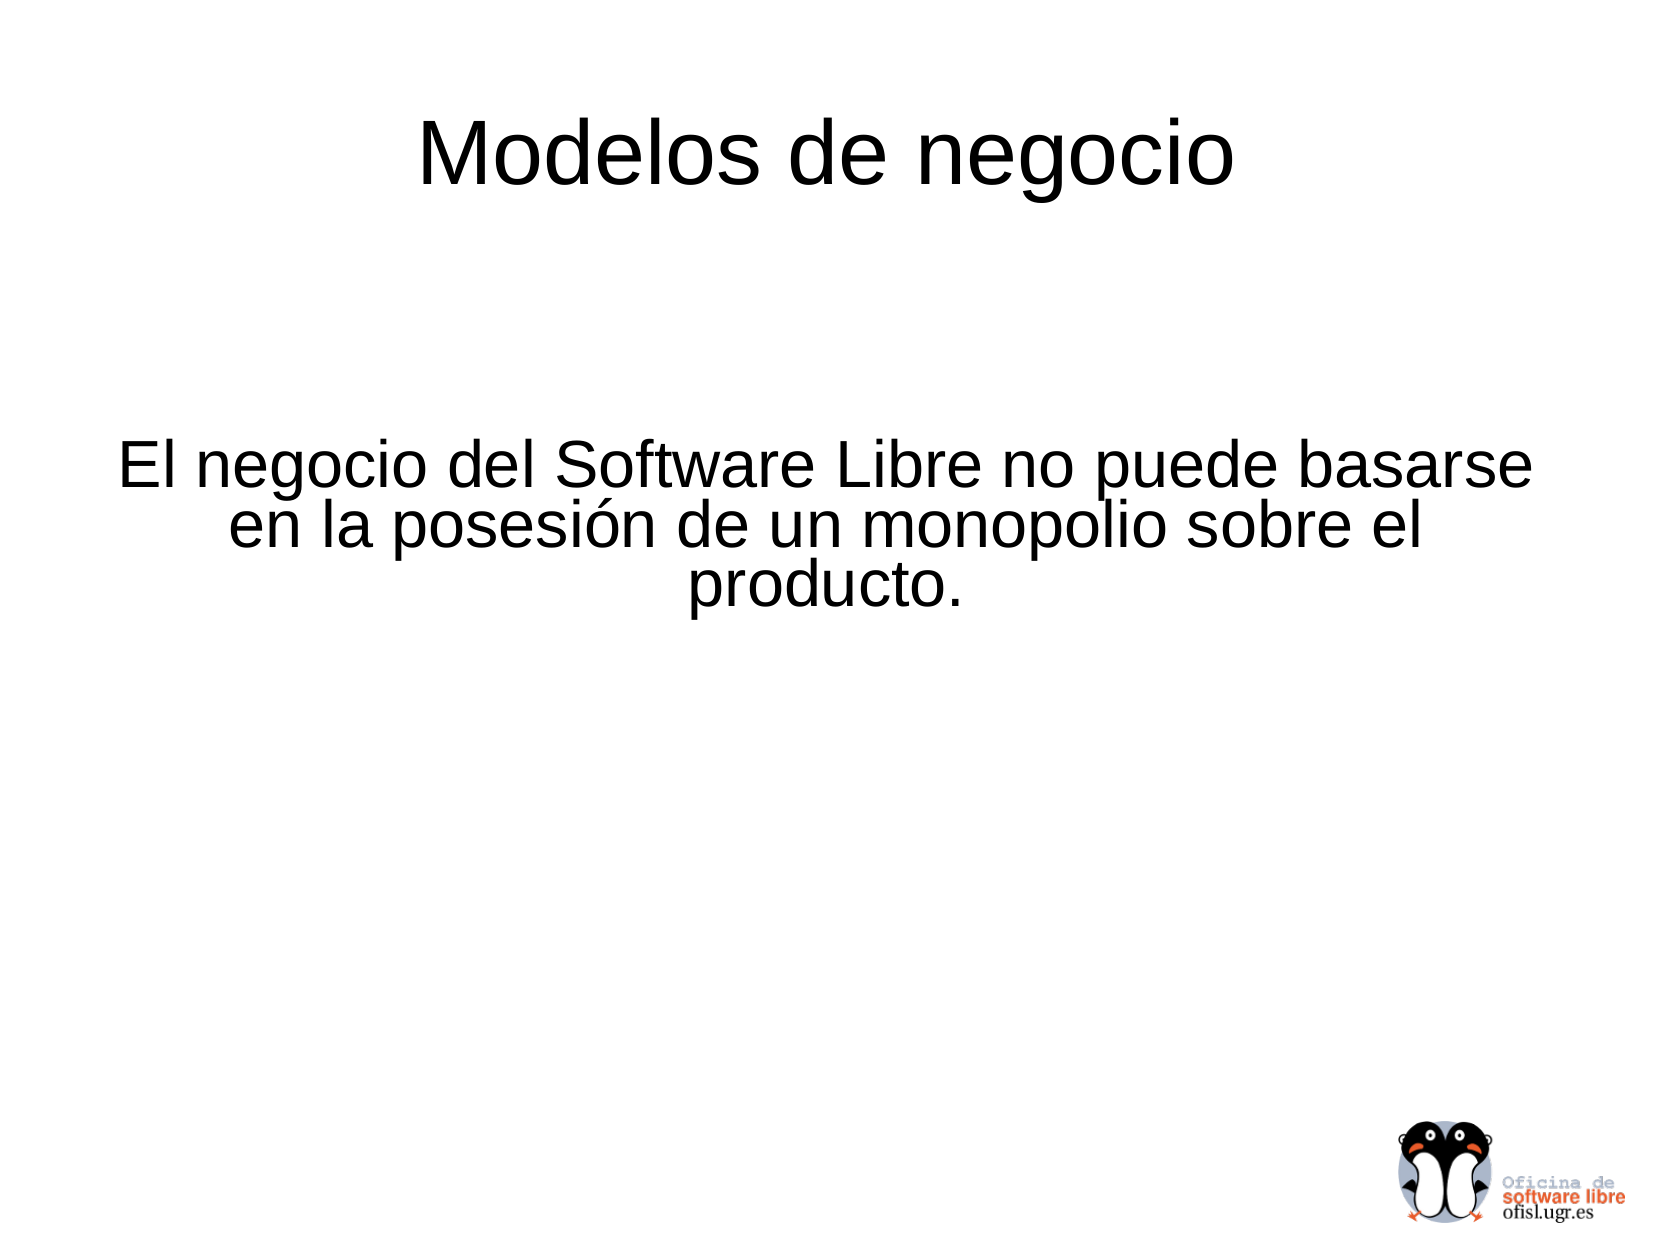

# Modelos de negocio
El negocio del Software Libre no puede basarse en la posesión de un monopolio sobre el producto.